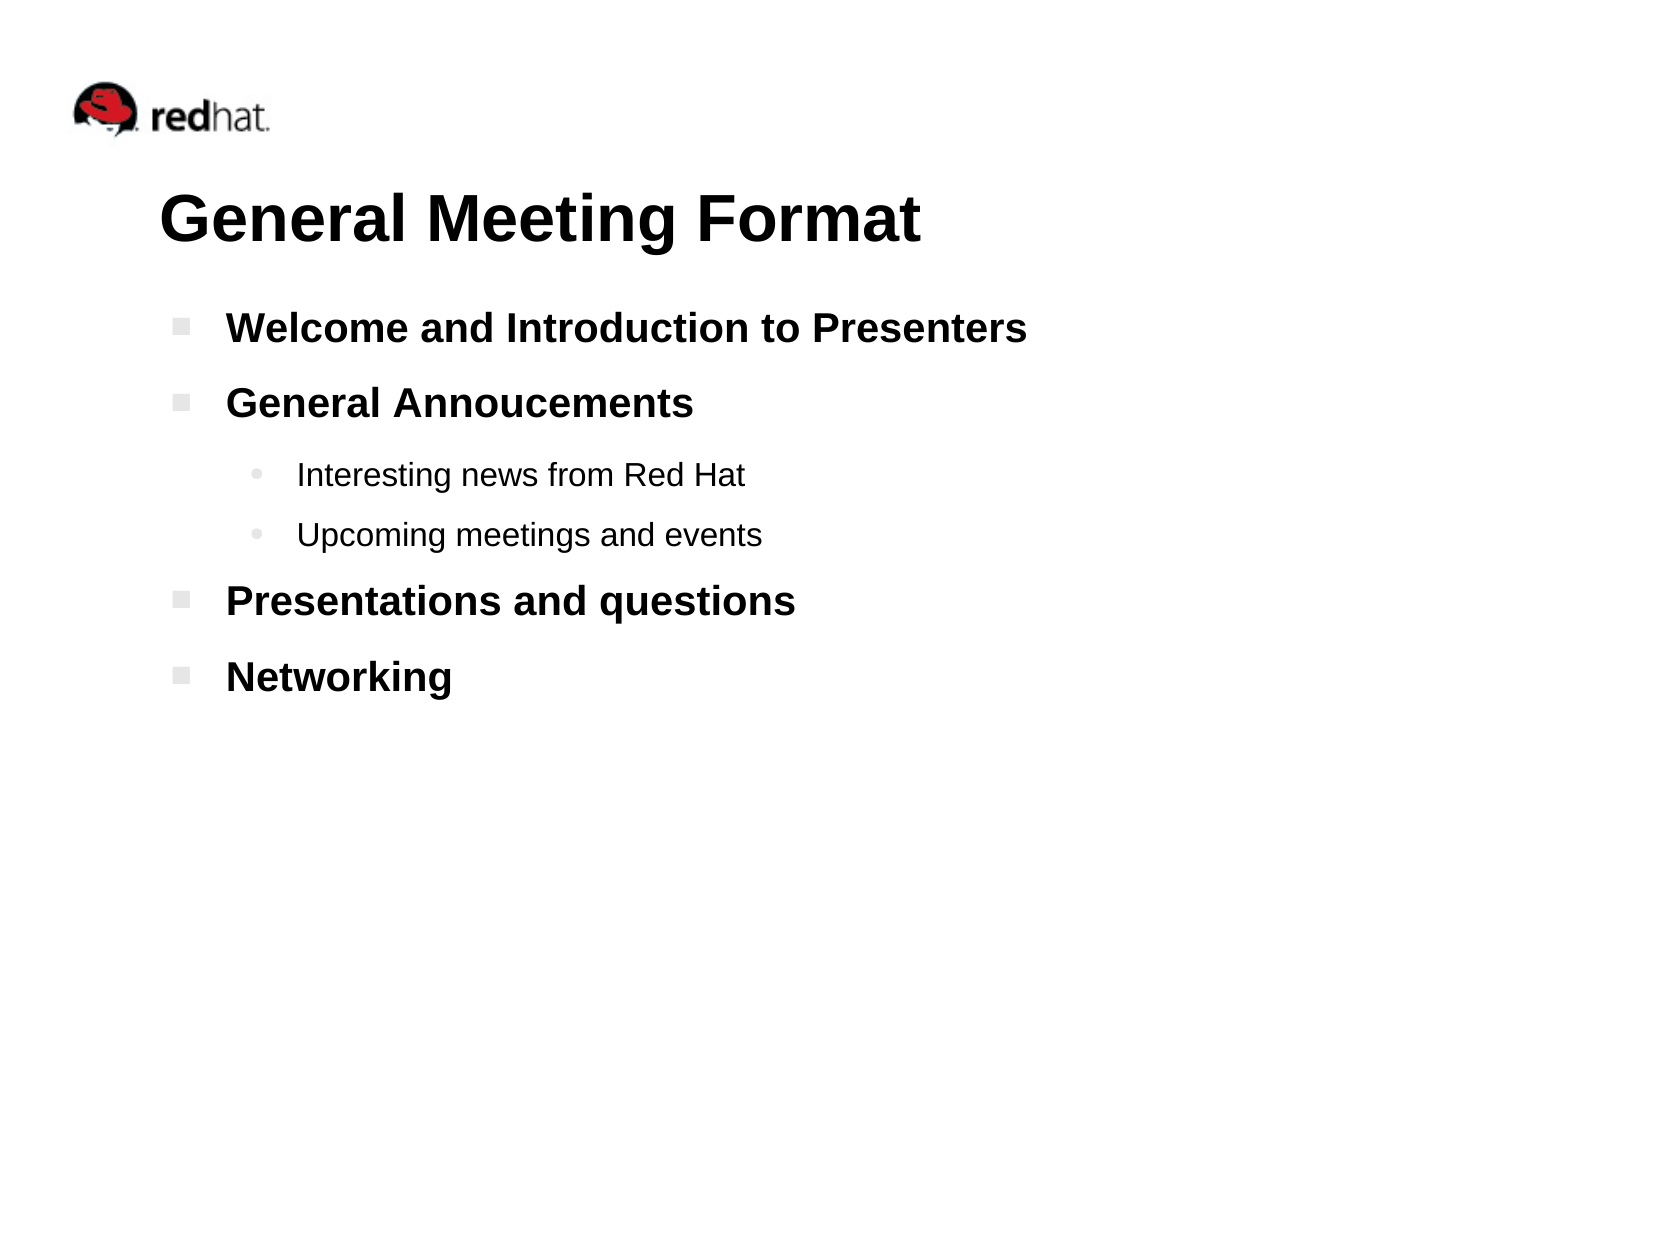

# General Meeting Format
Welcome and Introduction to Presenters
General Annoucements
Interesting news from Red Hat
Upcoming meetings and events
Presentations and questions
Networking